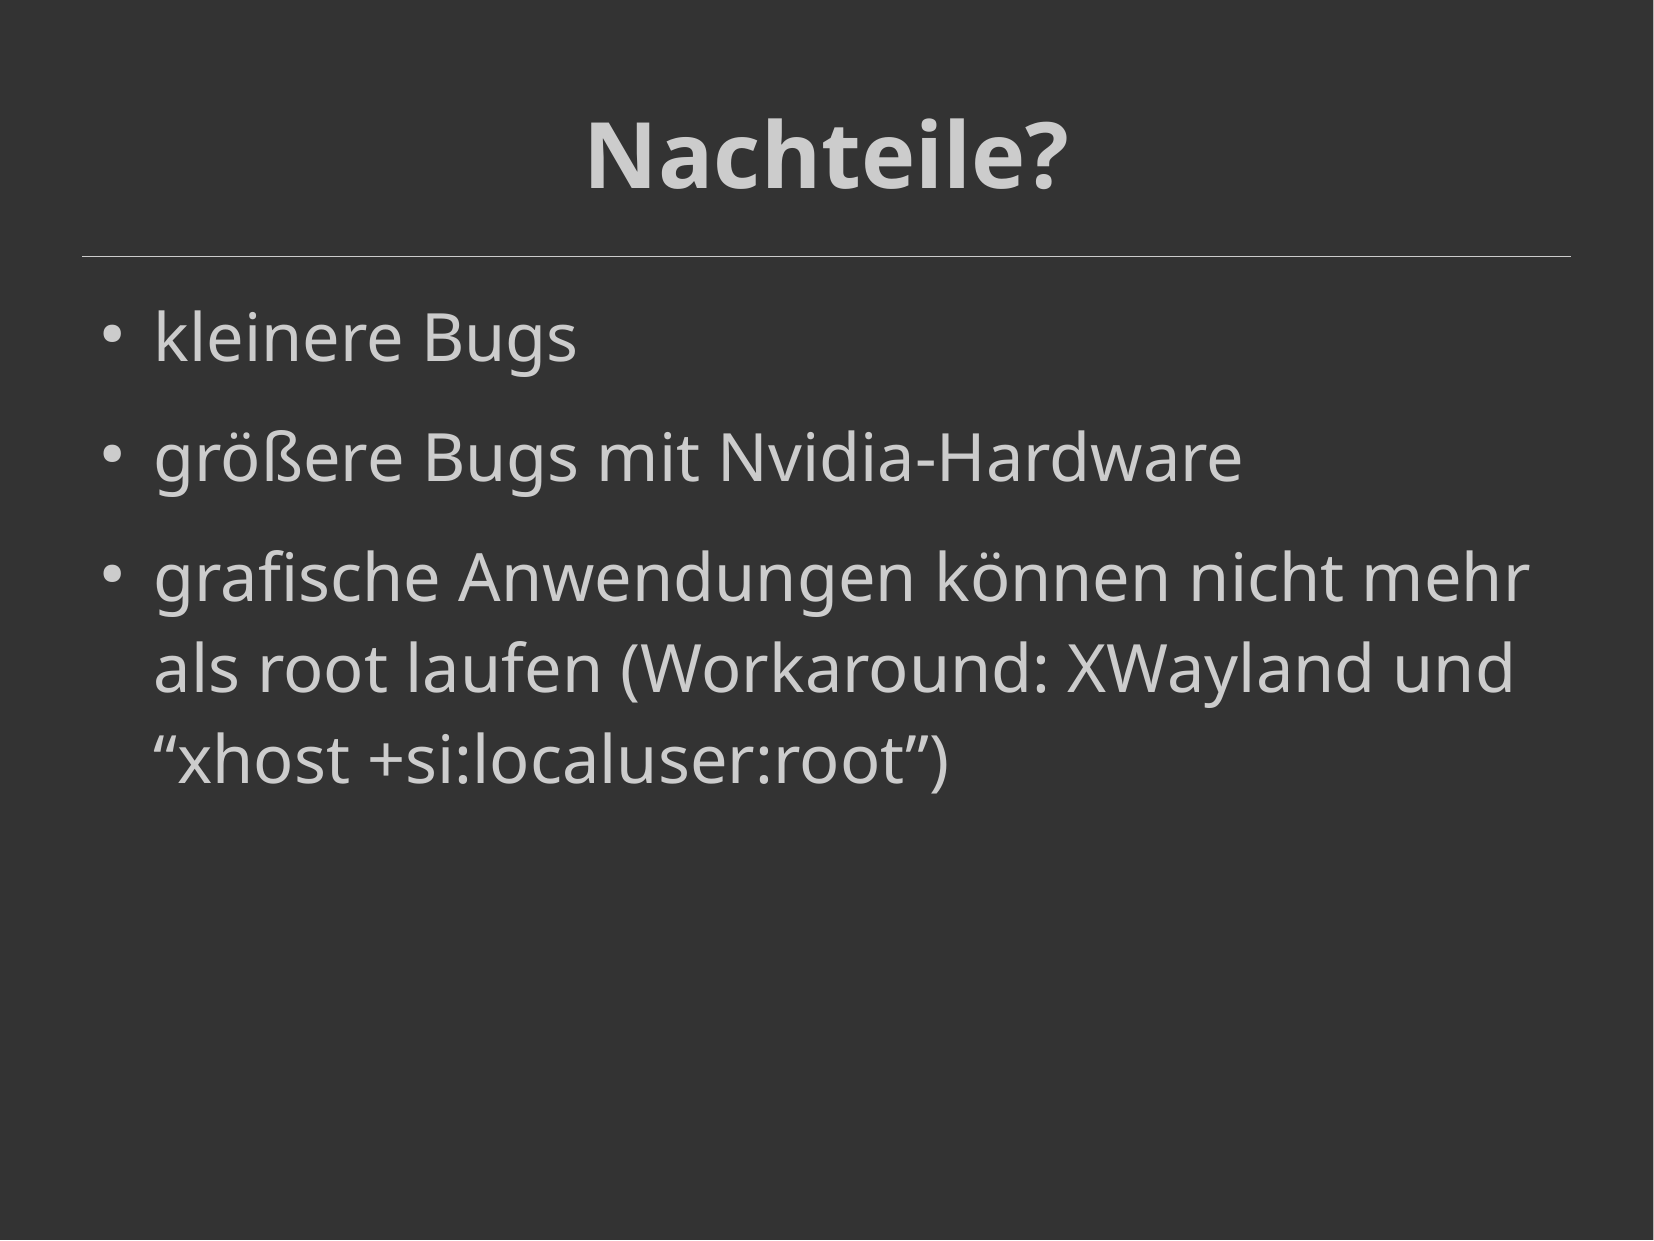

# Nachteile?
kleinere Bugs
größere Bugs mit Nvidia-Hardware
grafische Anwendungen können nicht mehr als root laufen (Workaround: XWayland und “xhost +si:localuser:root”)